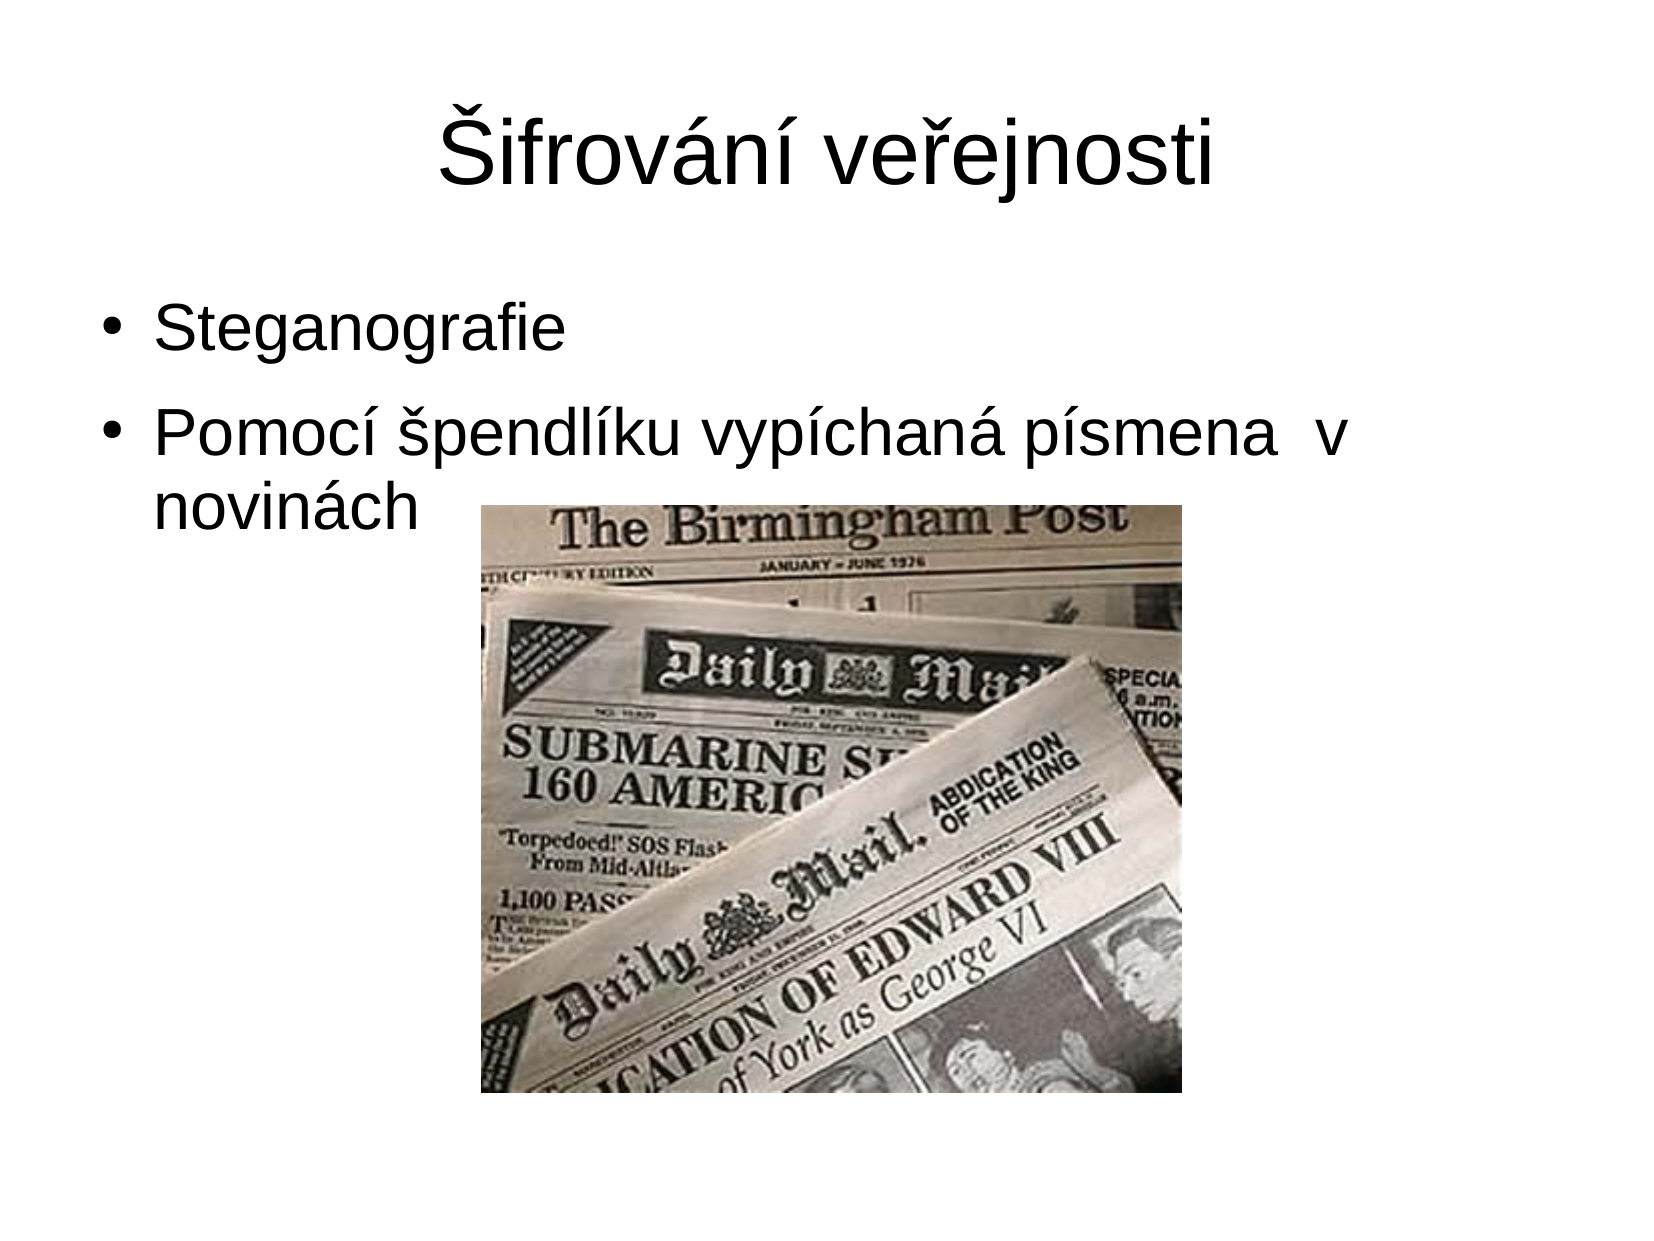

# Šifrování veřejnosti
Steganografie
Pomocí špendlíku vypíchaná písmena v novinách